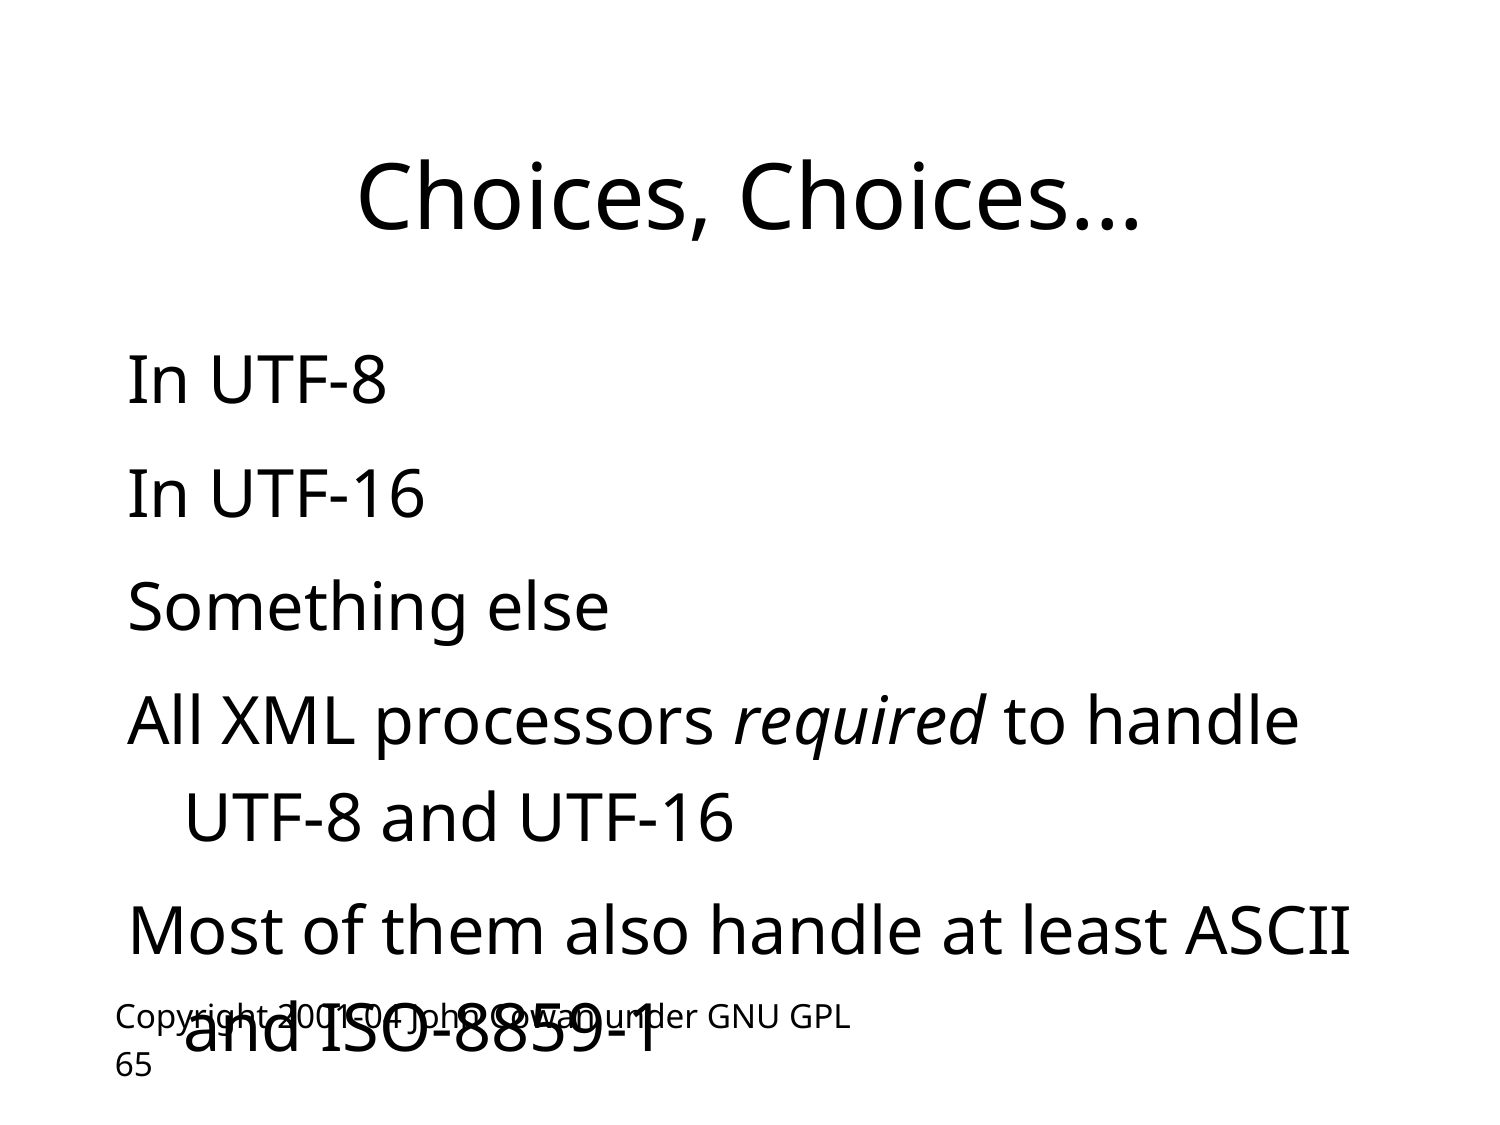

# Choices, Choices...
In UTF-8
In UTF-16
Something else
All XML processors required to handle UTF-8 and UTF-16
Most of them also handle at least ASCII and ISO-8859-1